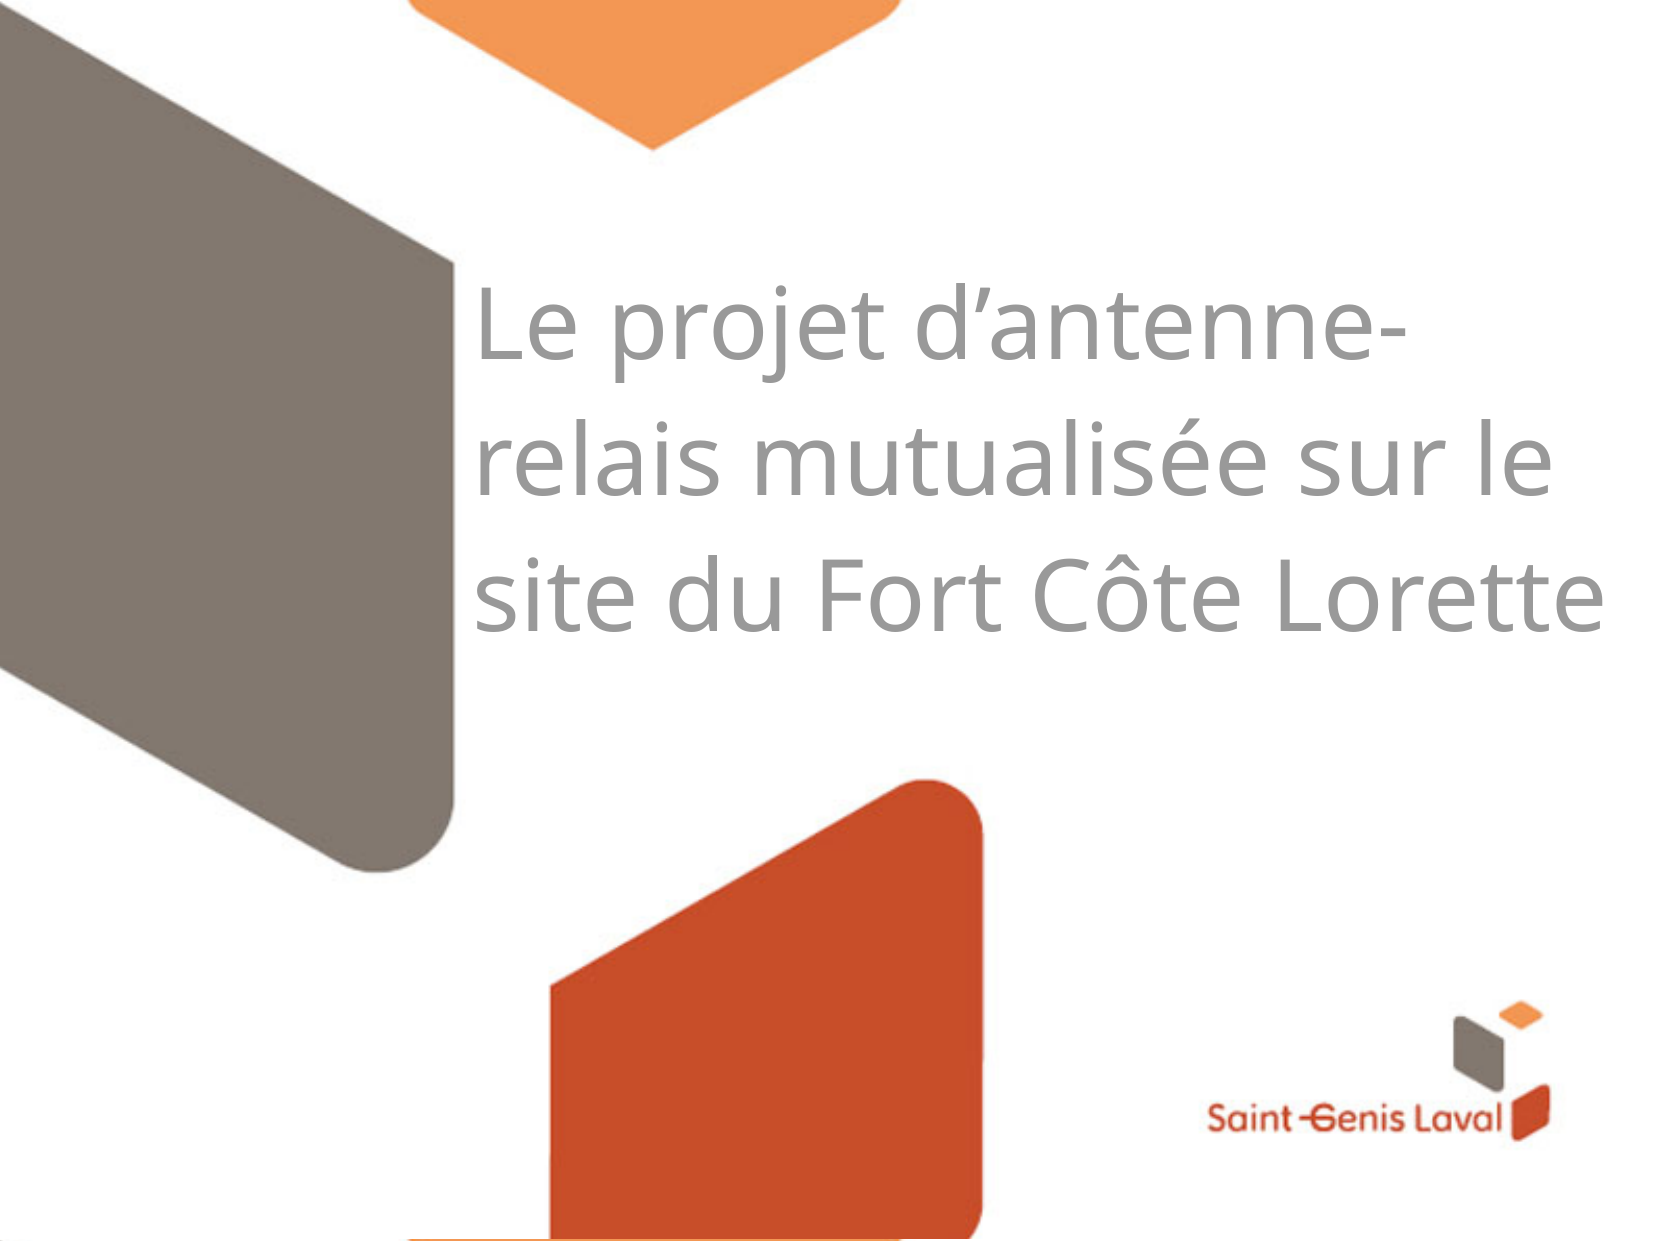

# Le projet d’antenne-relais mutualisée sur le site du Fort Côte Lorette